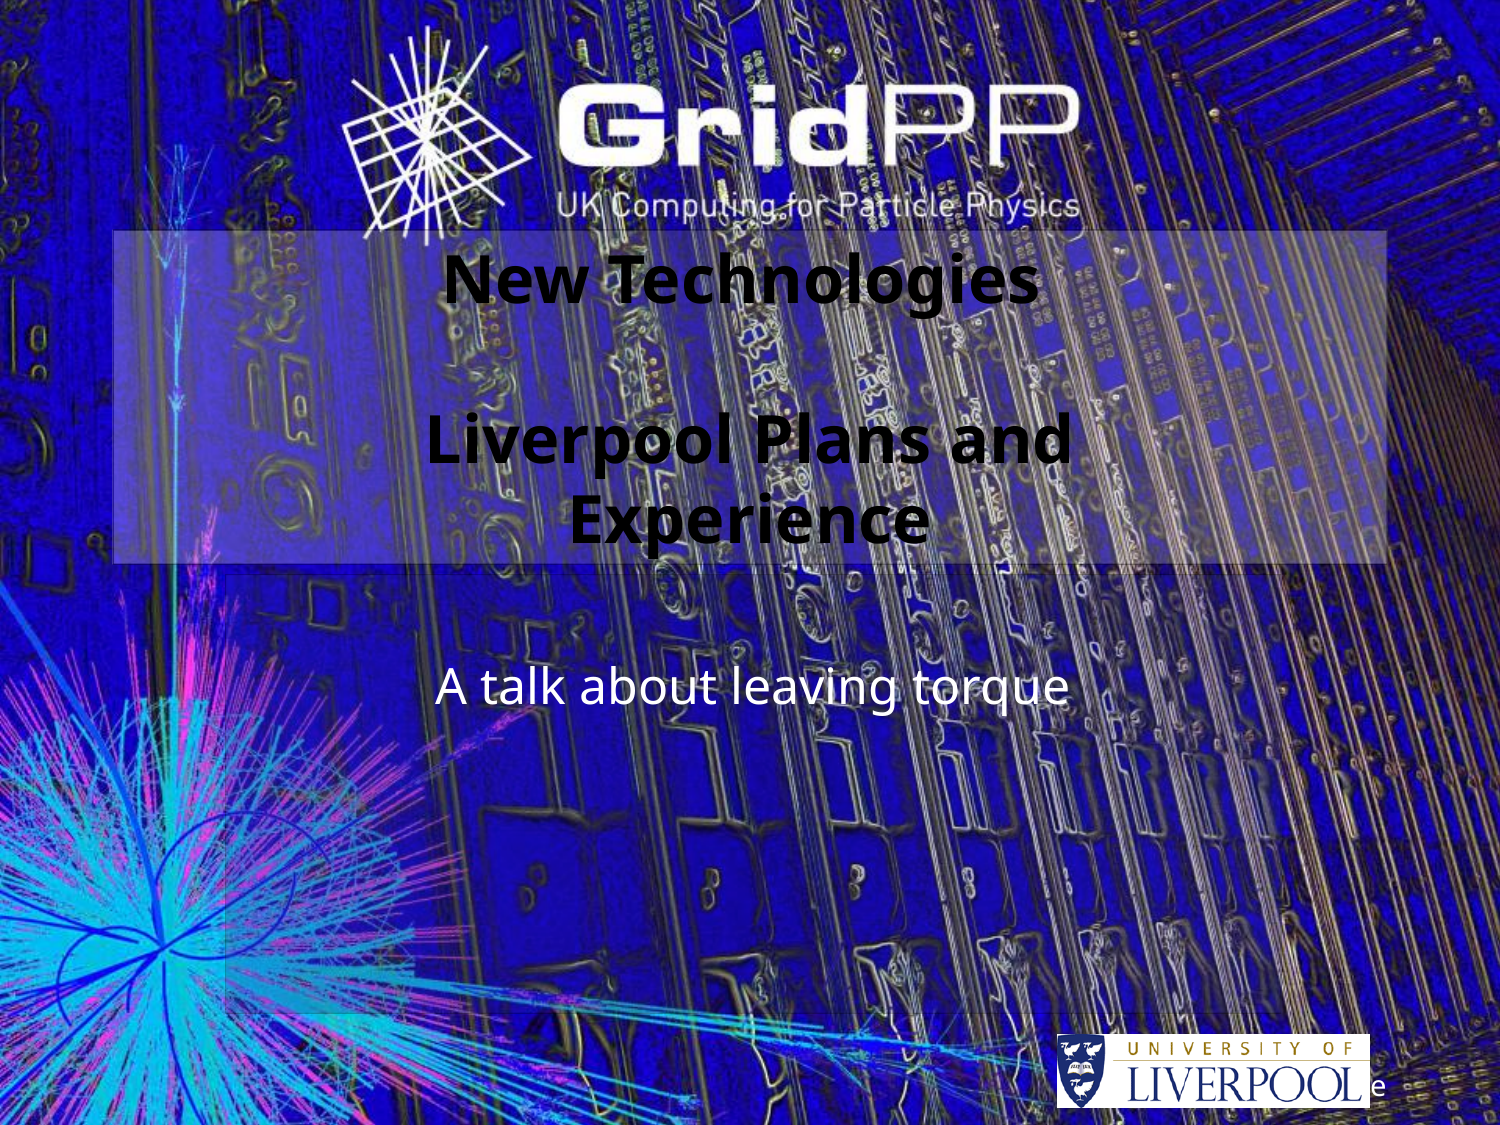

# New Technologies Liverpool Plans and Experience
A talk about leaving torque